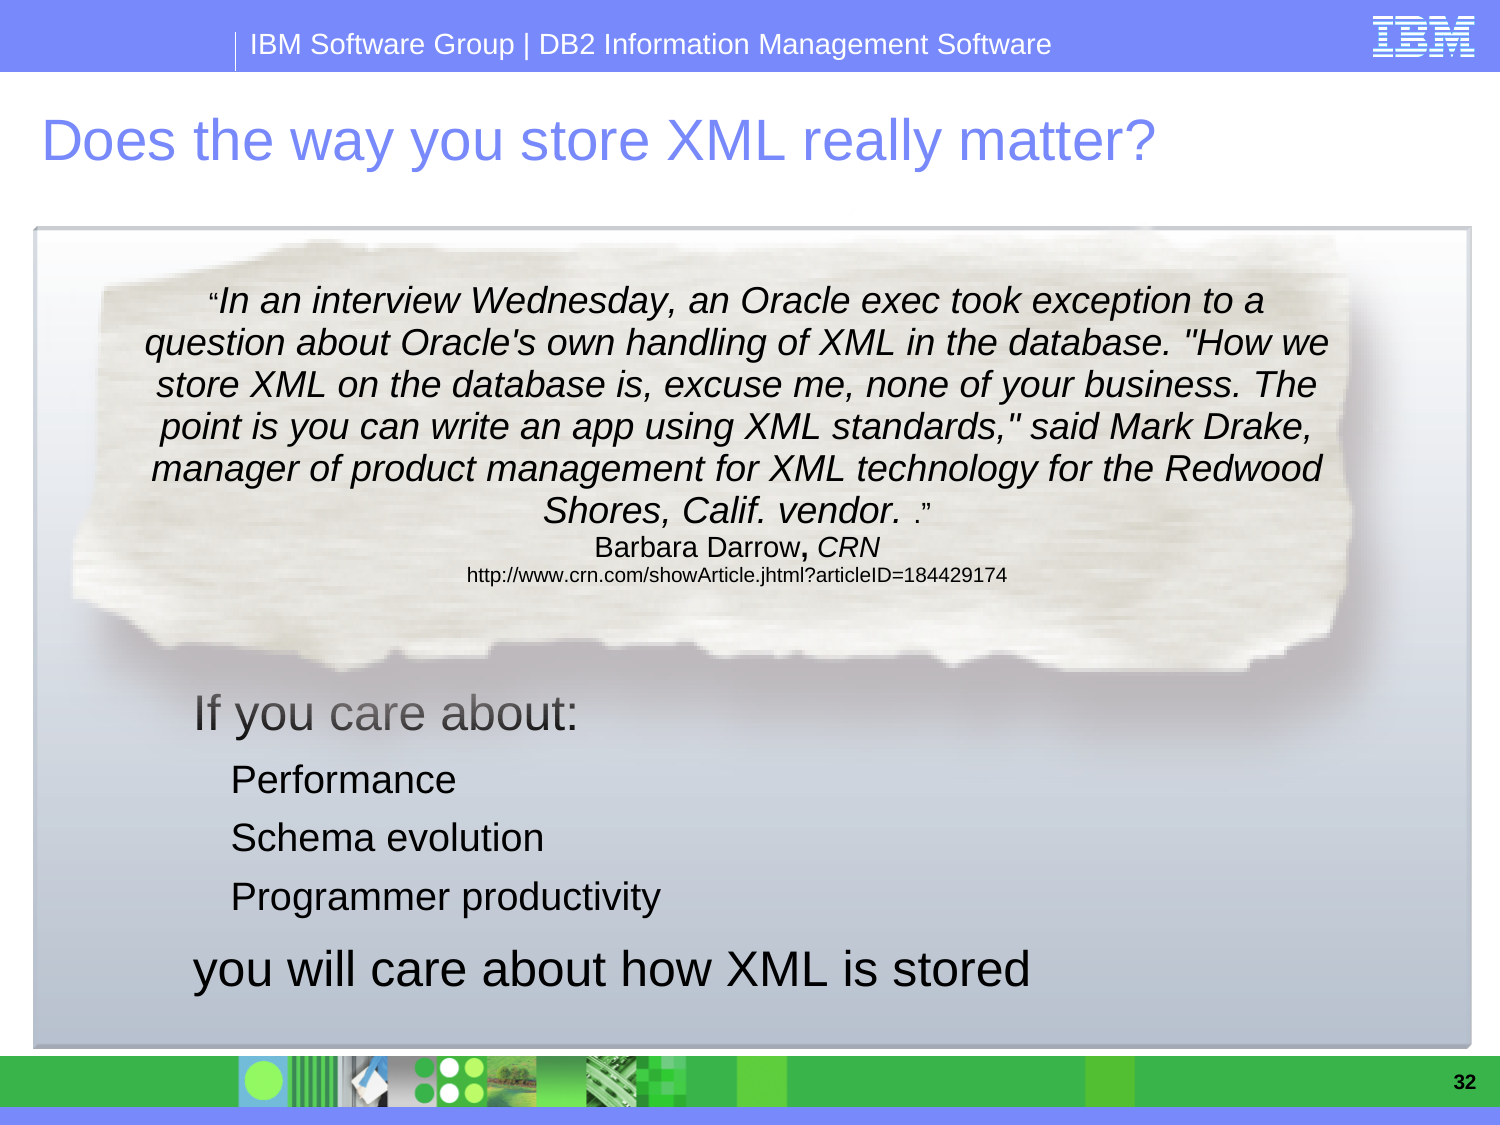

# Does the way you store XML really matter?
“In an interview Wednesday, an Oracle exec took exception to a question about Oracle's own handling of XML in the database. "How we store XML on the database is, excuse me, none of your business. The point is you can write an app using XML standards," said Mark Drake, manager of product management for XML technology for the Redwood Shores, Calif. vendor. .”
Barbara Darrow, CRN
http://www.crn.com/showArticle.jhtml?articleID=184429174
If you care about:
Performance
Schema evolution
Programmer productivity
you will care about how XML is stored
32